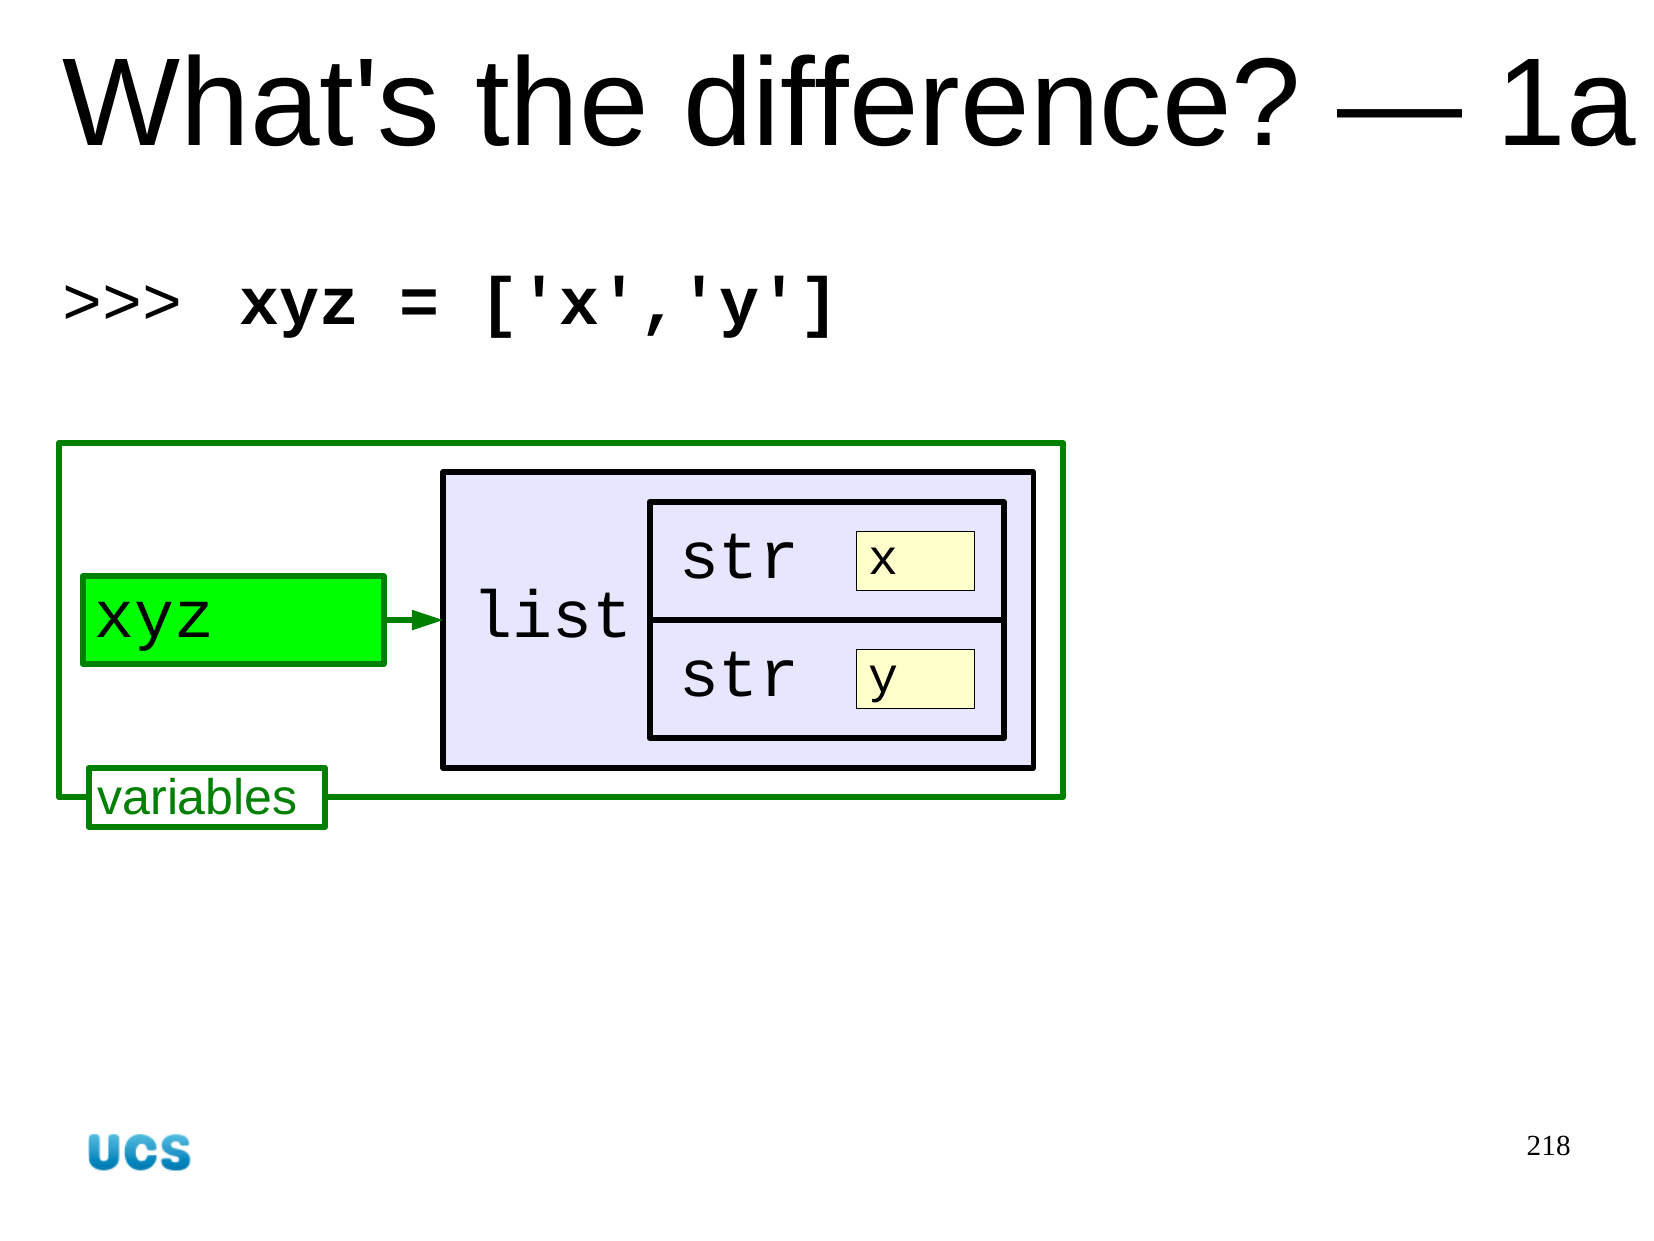

What's the difference? — 1a
>>>
xyz = ['x','y']
list
str
x
xyz
str
y
variables
218